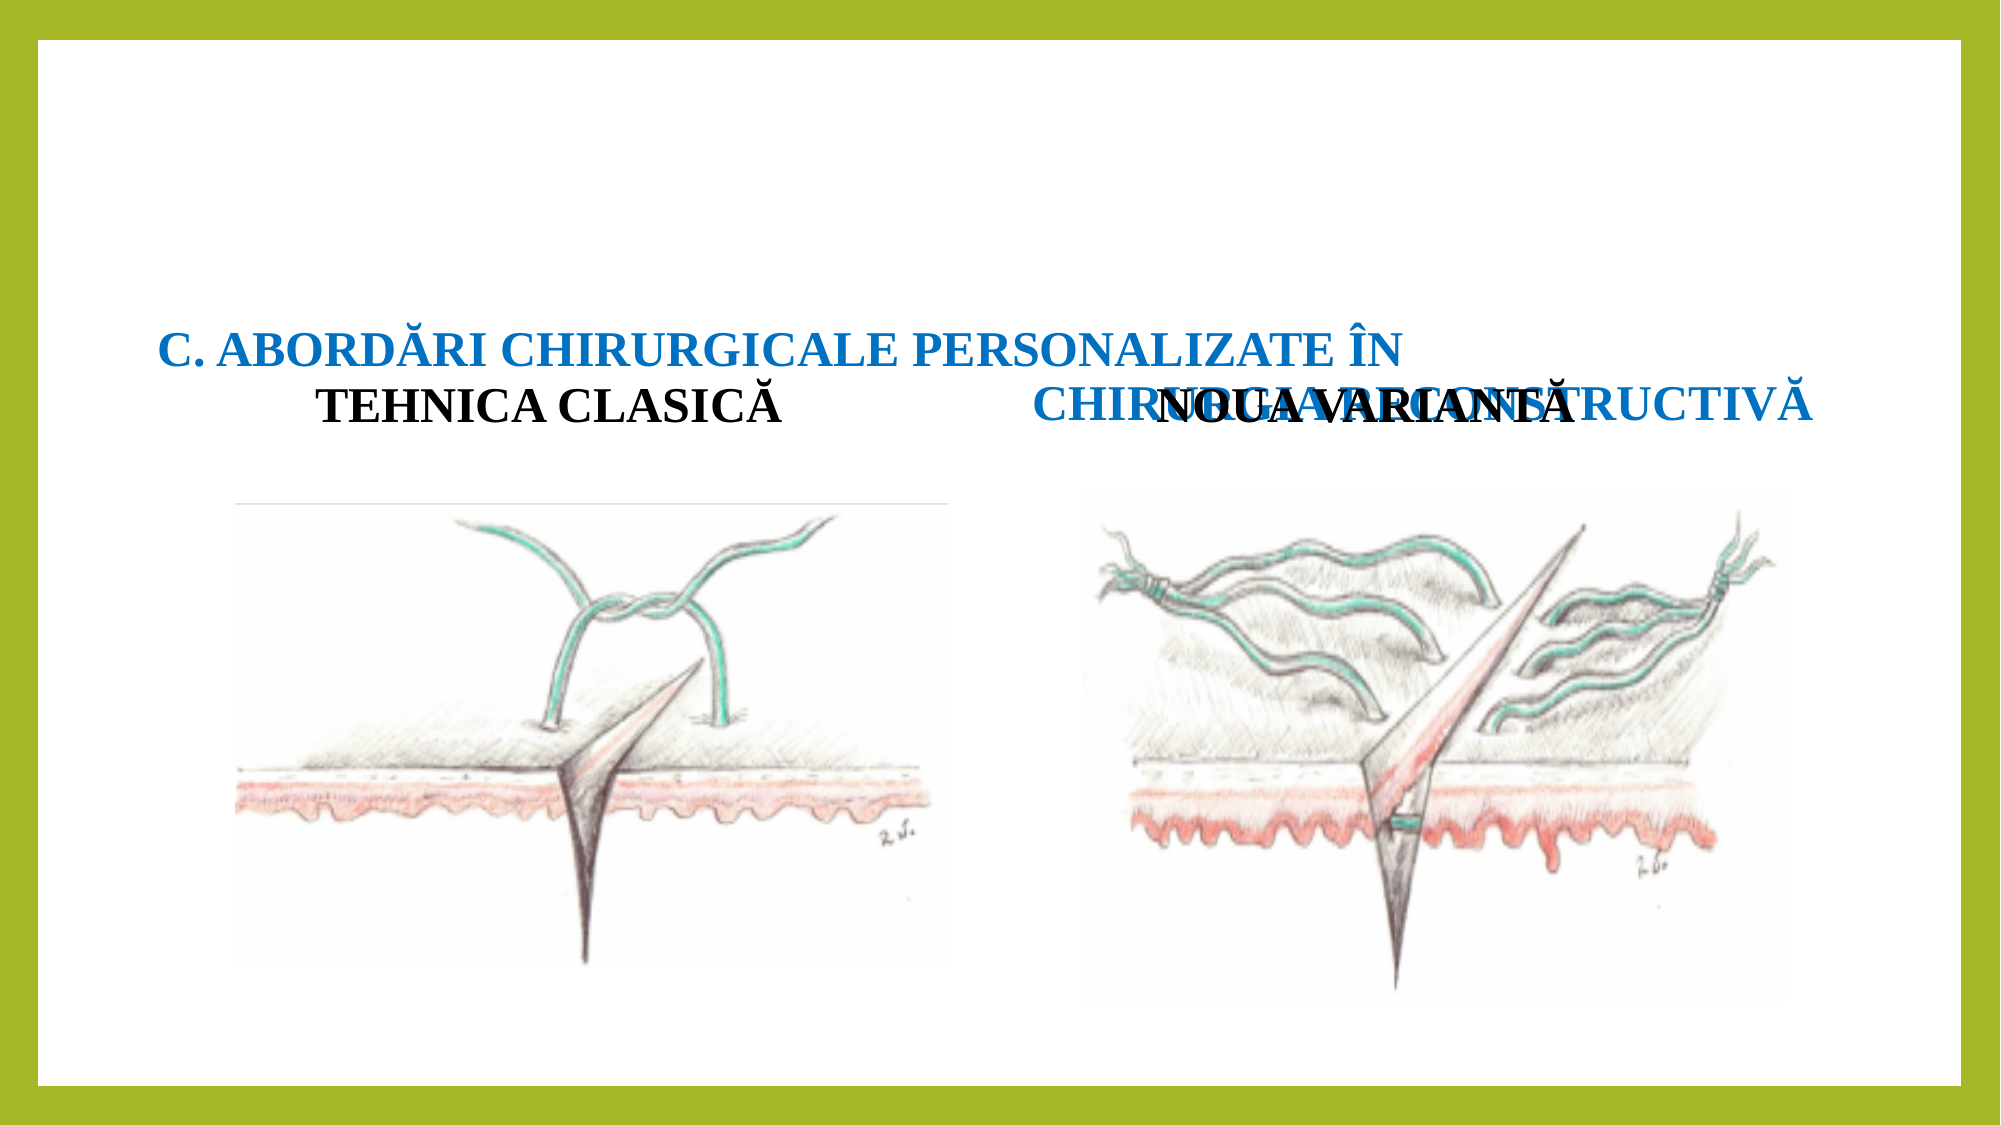

# C. ABORDĂRI CHIRURGICALE PERSONALIZATE ÎN CHIRURGIA RECONSTRUCTIVĂ
 TEHNICA CLASICĂ NOUA VARIANTĂ